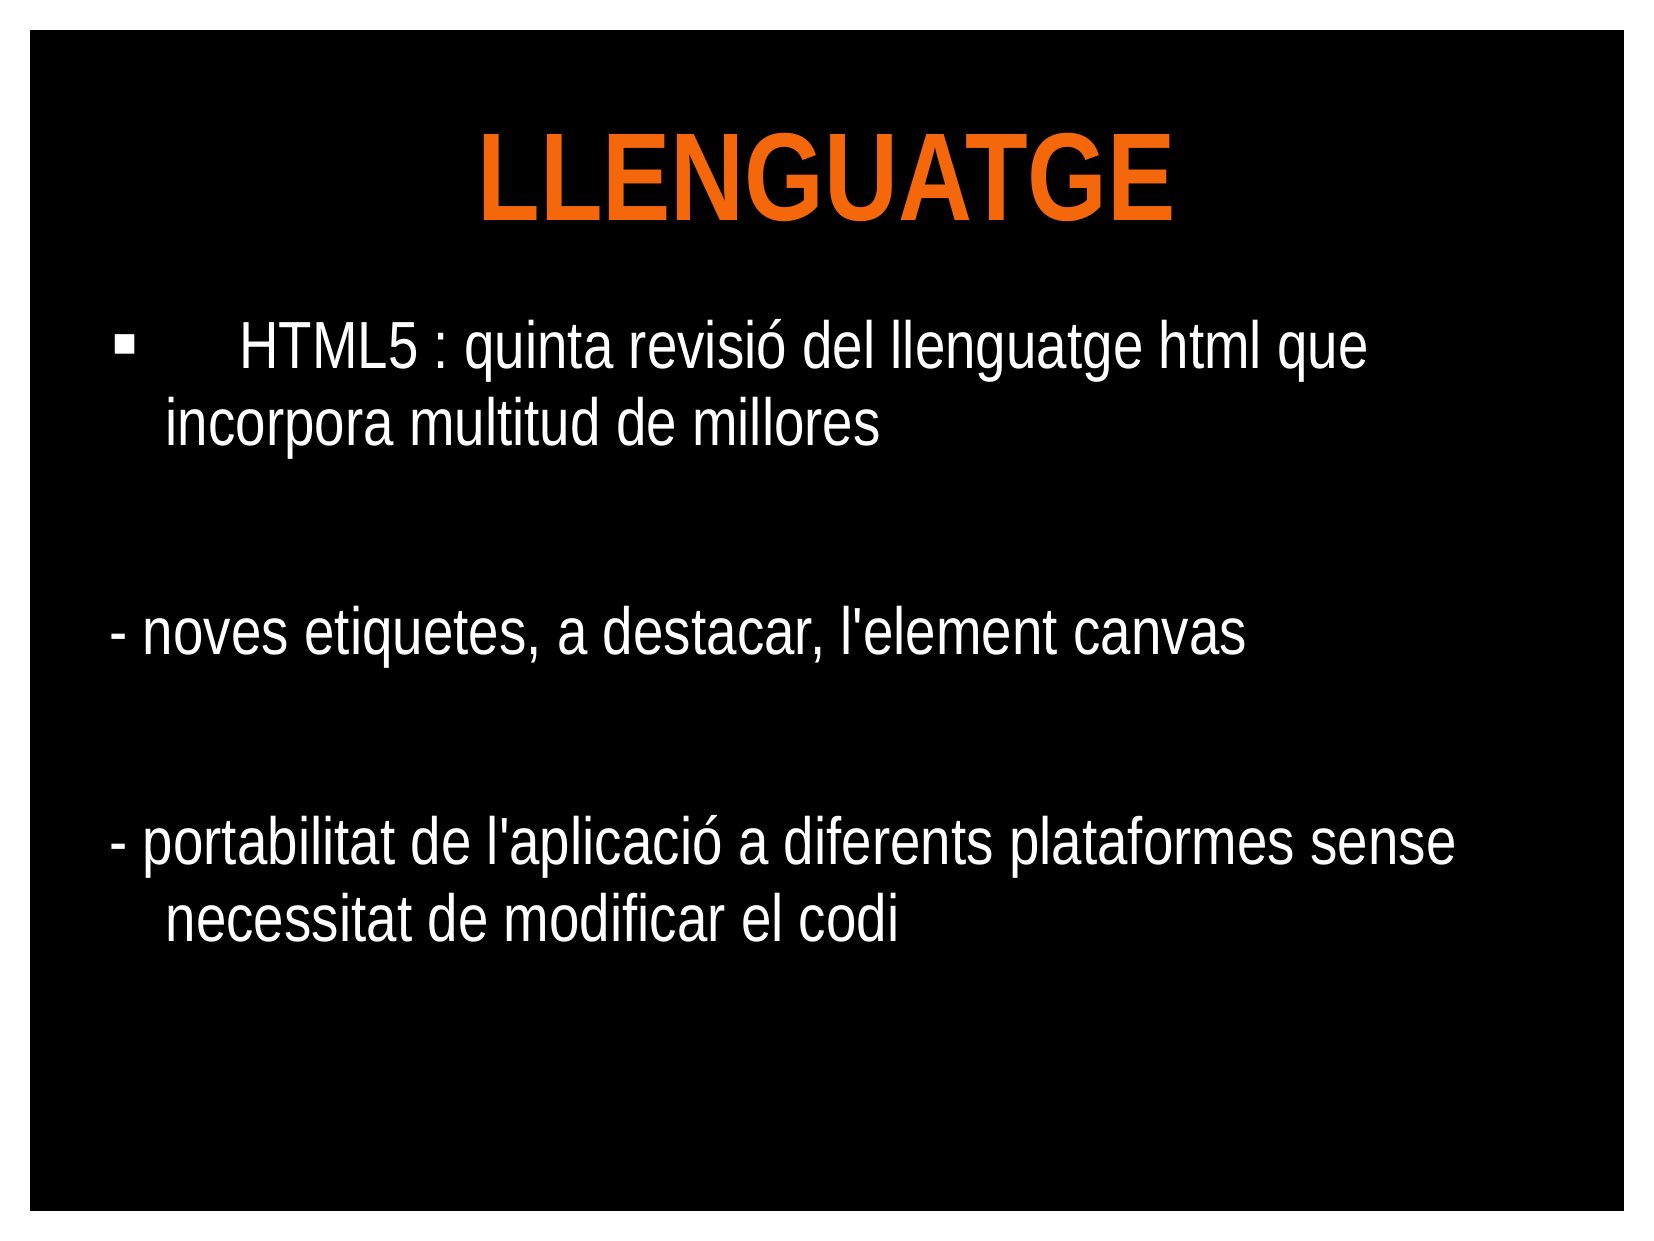

# LLENGUATGE
	HTML5 : quinta revisió del llenguatge html que incorpora multitud de millores
- noves etiquetes, a destacar, l'element canvas
- portabilitat de l'aplicació a diferents plataformes sense necessitat de modificar el codi